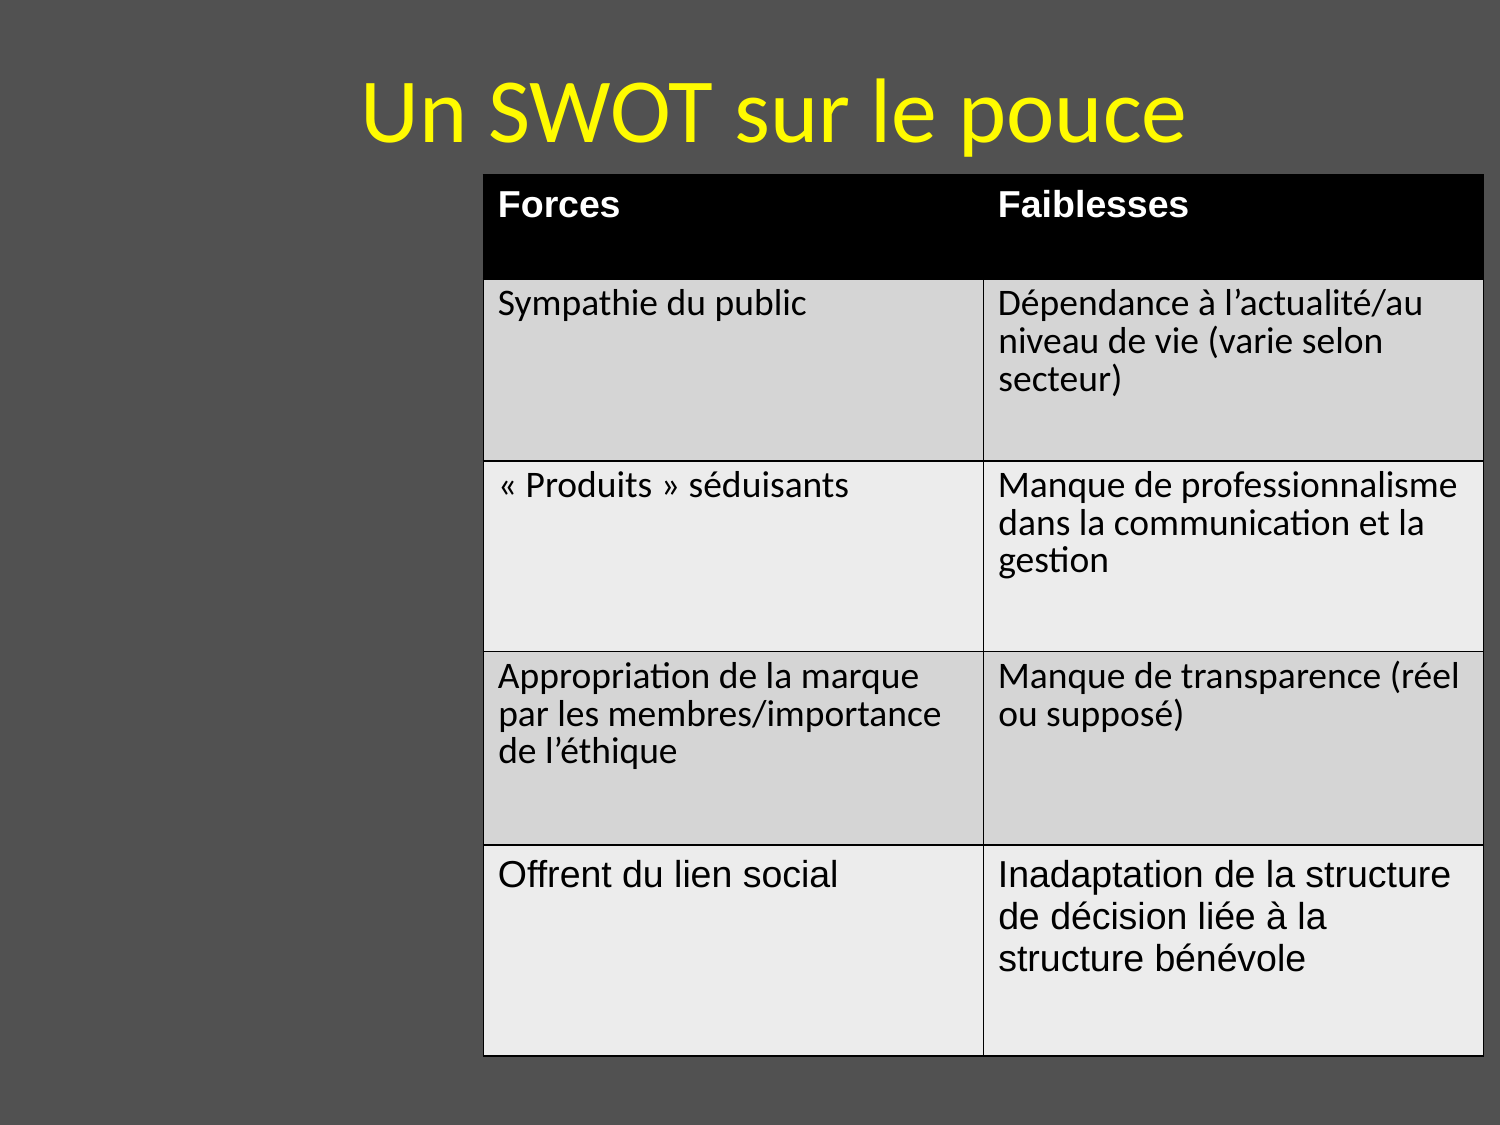

# Un SWOT sur le pouce
| Forces | Faiblesses |
| --- | --- |
| Sympathie du public | Dépendance à l’actualité/au niveau de vie (varie selon secteur) |
| « Produits » séduisants | Manque de professionnalisme dans la communication et la gestion |
| Appropriation de la marque par les membres/importance de l’éthique | Manque de transparence (réel ou supposé) |
| Offrent du lien social | Inadaptation de la structure de décision liée à la structure bénévole |